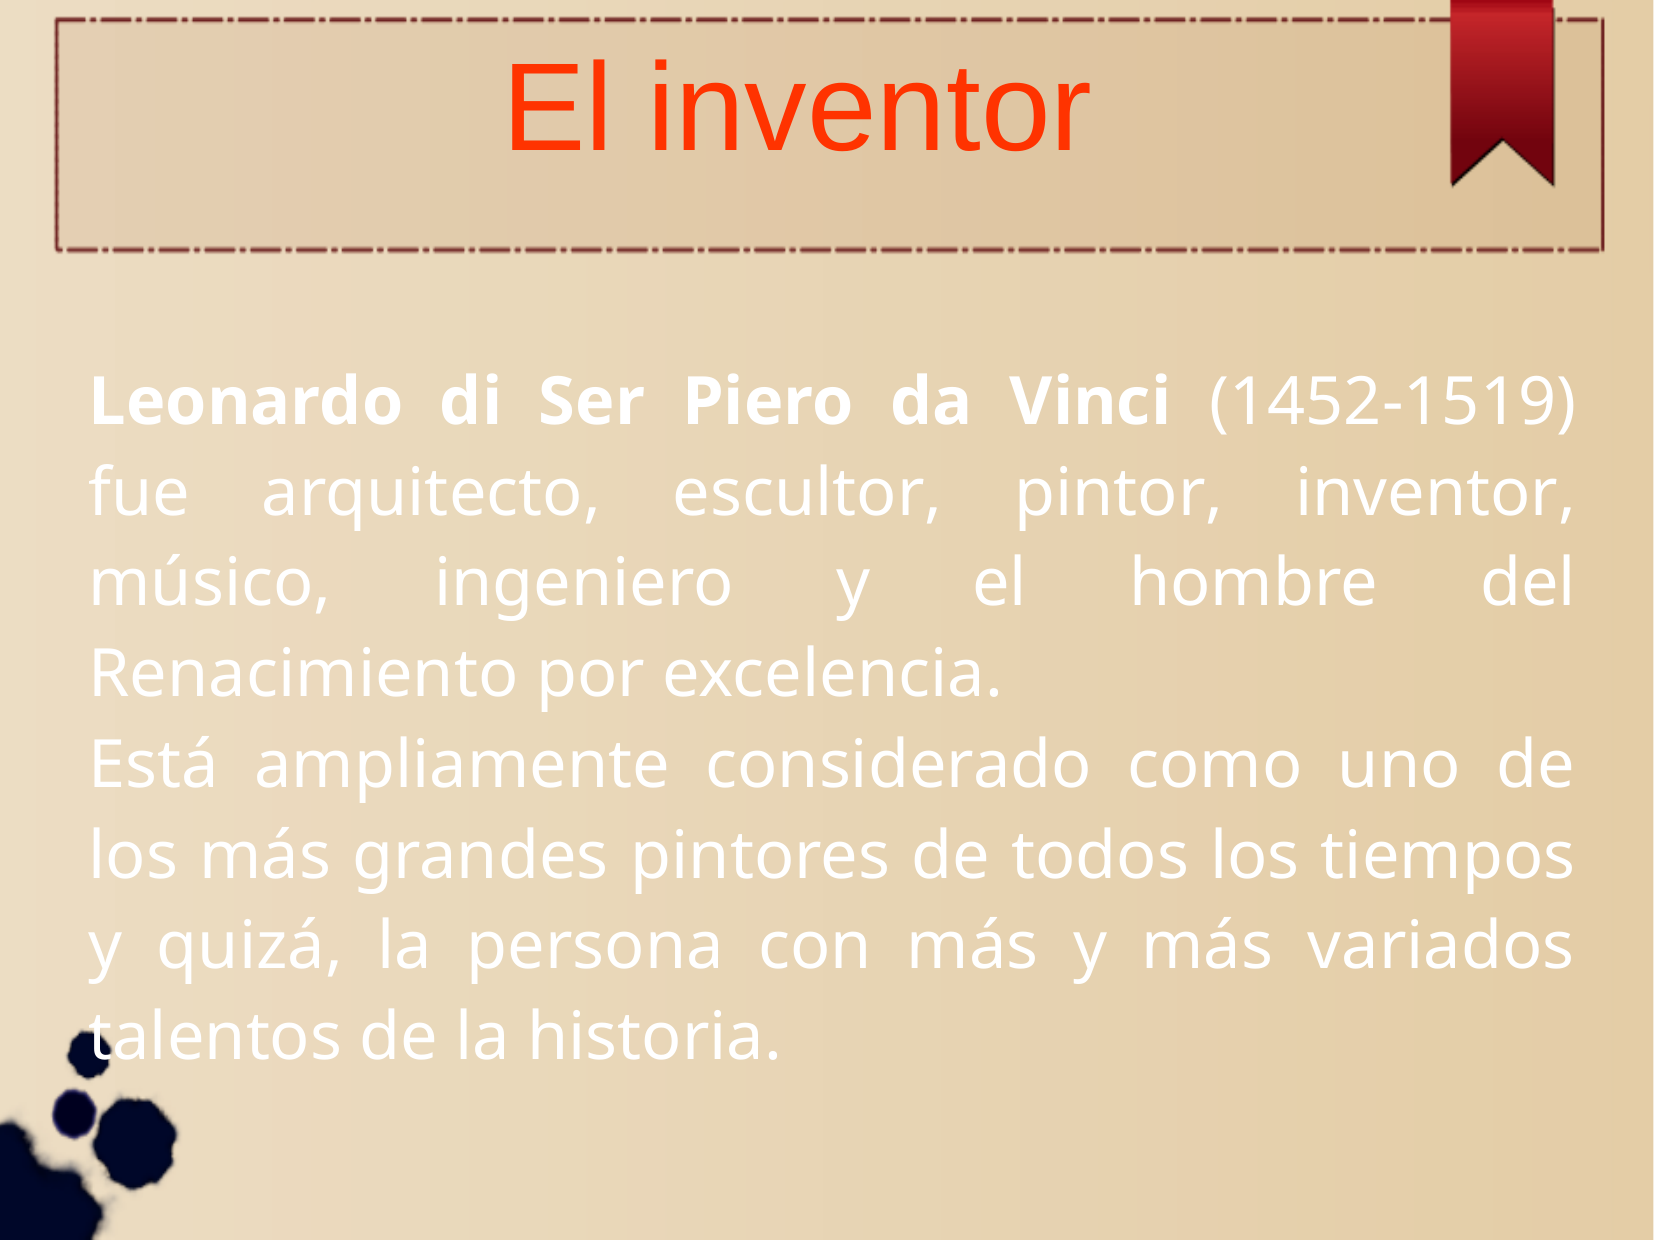

El inventor
# Leonardo di Ser Piero da Vinci (1452-1519) fue arquitecto, escultor, pintor, inventor, músico, ingeniero y el hombre del Renacimiento por excelencia.
Está ampliamente considerado como uno de los más grandes pintores de todos los tiempos y quizá, la persona con más y más variados talentos de la historia.